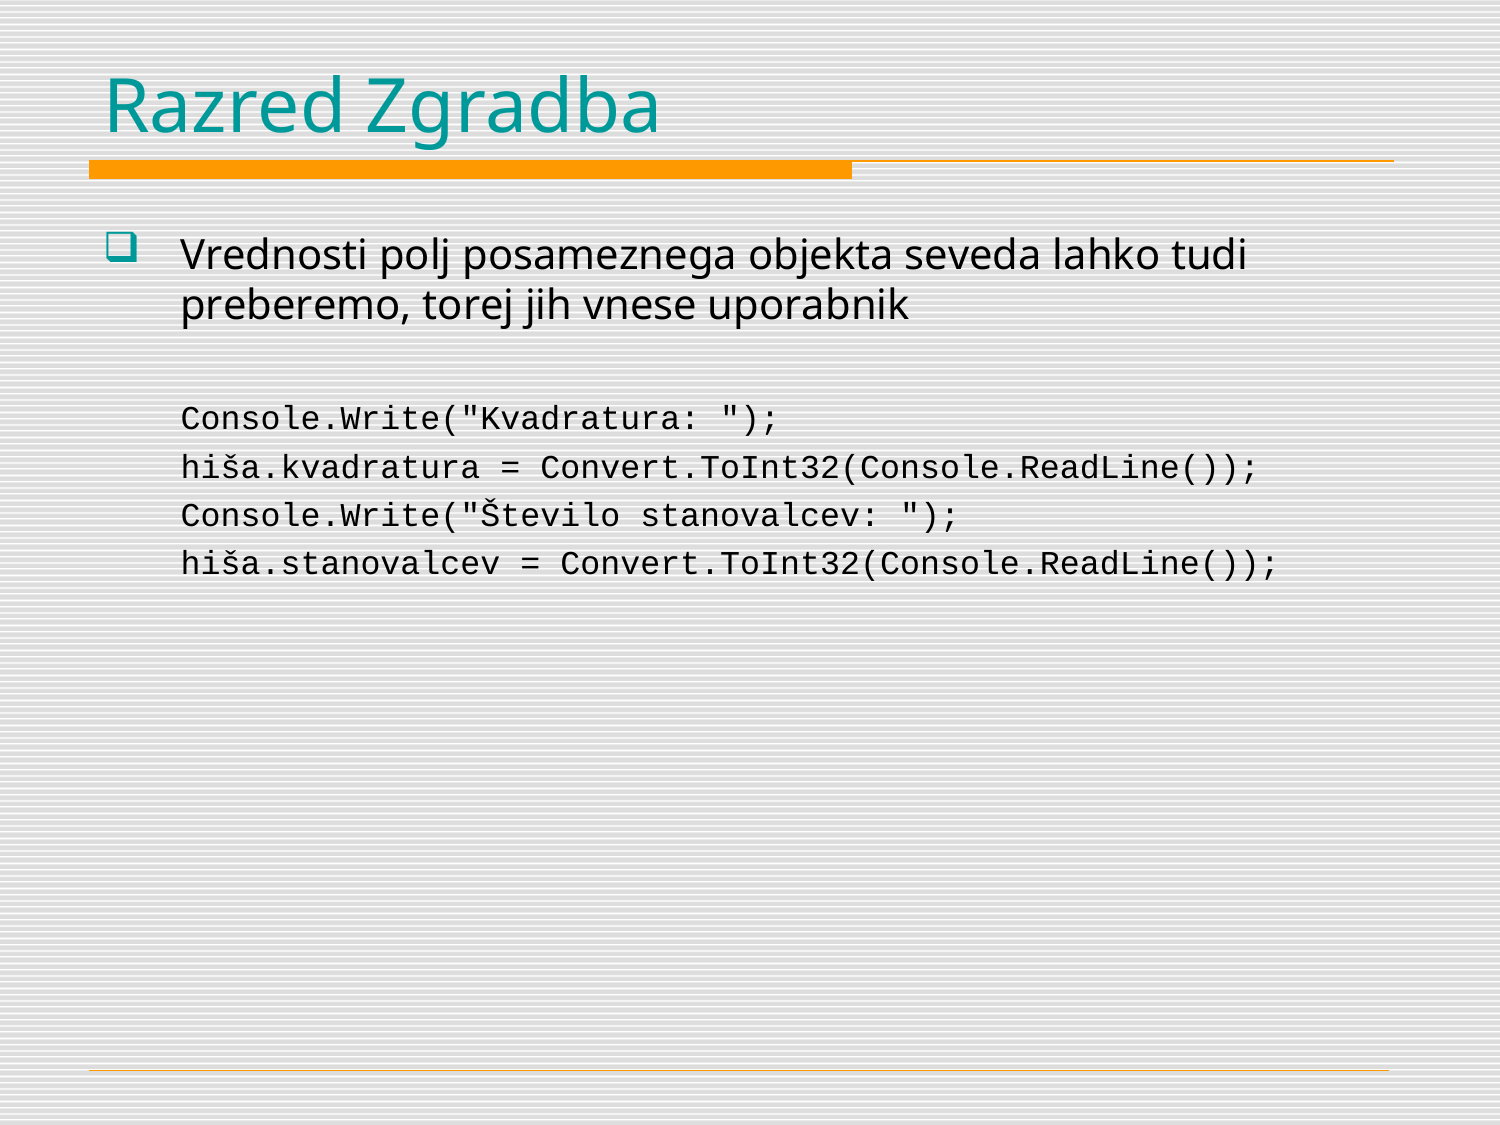

# Razred Zgradba
Vrednosti polj posameznega objekta seveda lahko tudi preberemo, torej jih vnese uporabnik
Console.Write("Kvadratura: ");
hiša.kvadratura = Convert.ToInt32(Console.ReadLine());
Console.Write("Število stanovalcev: ");
hiša.stanovalcev = Convert.ToInt32(Console.ReadLine());